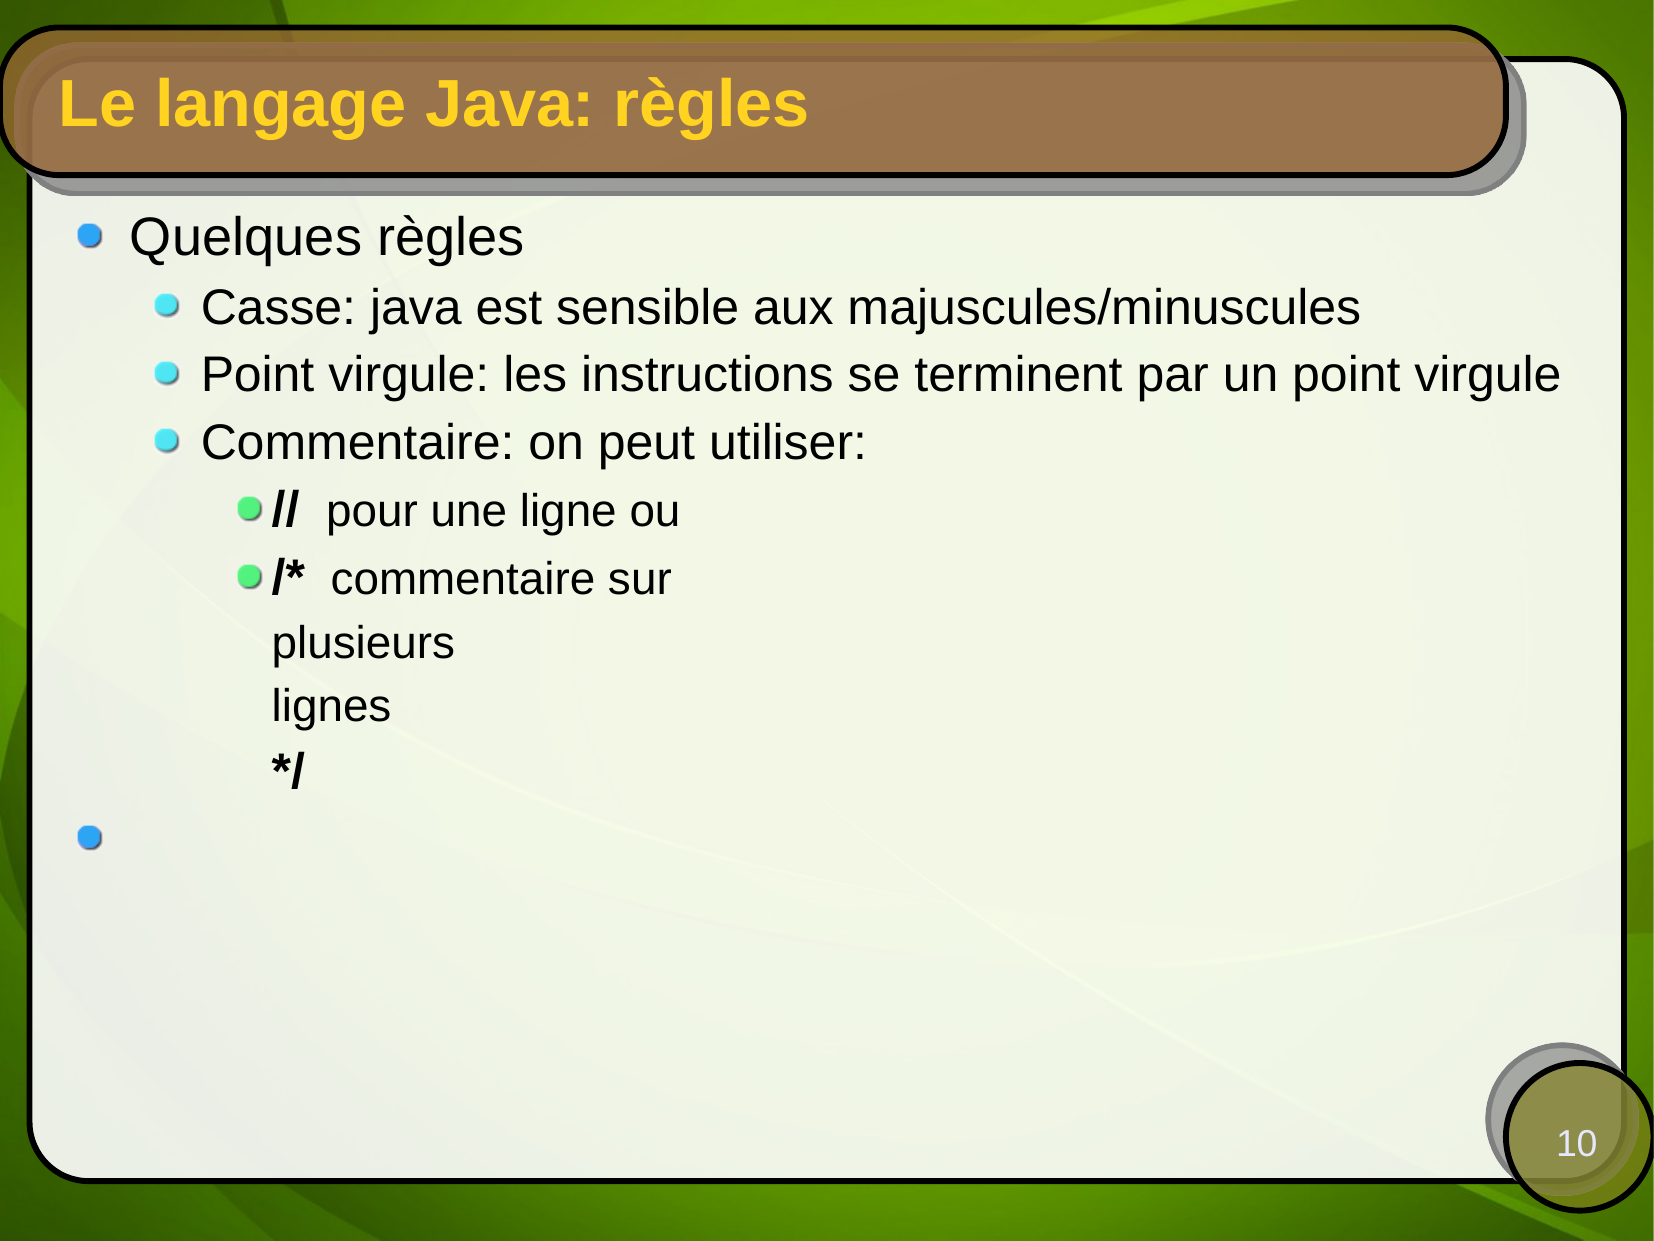

# Le langage Java: règles
Quelques règles
Casse: java est sensible aux majuscules/minuscules
Point virgule: les instructions se terminent par un point virgule
Commentaire: on peut utiliser:
// pour une ligne ou
/* commentaire sur
plusieurs
lignes
*/
10